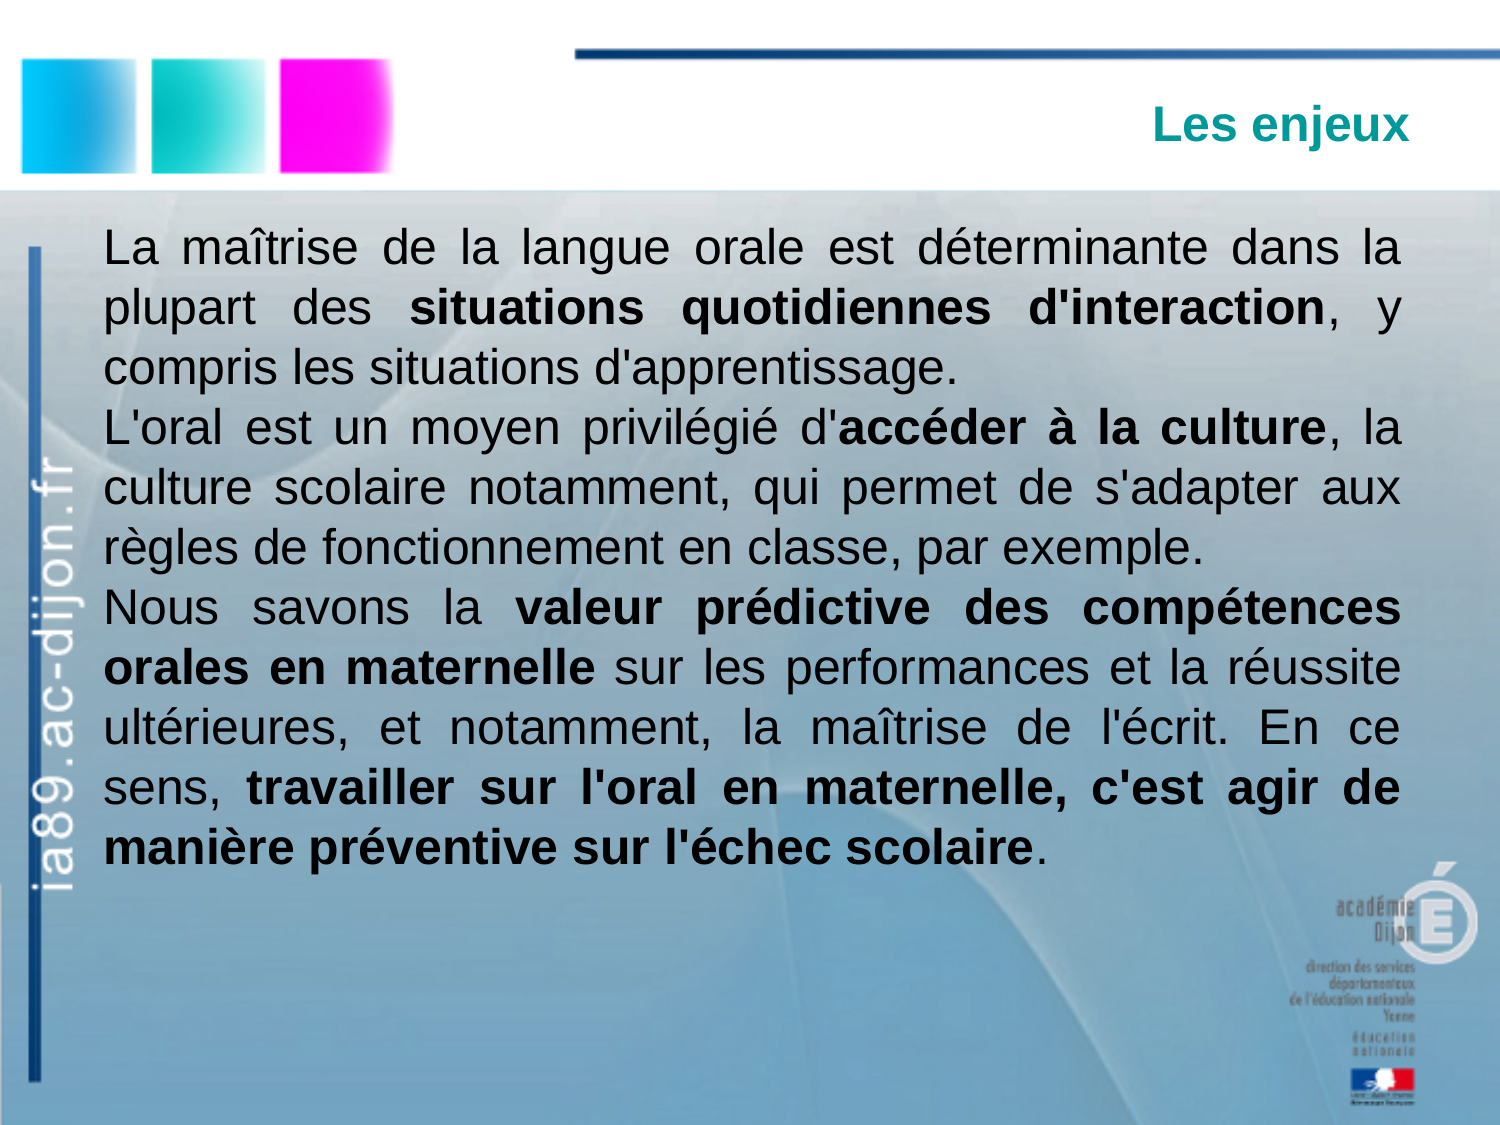

# Les enjeux
La maîtrise de la langue orale est déterminante dans la plupart des situations quotidiennes d'interaction, y compris les situations d'apprentissage.
L'oral est un moyen privilégié d'accéder à la culture, la culture scolaire notamment, qui permet de s'adapter aux règles de fonctionnement en classe, par exemple.
Nous savons la valeur prédictive des compétences orales en maternelle sur les performances et la réussite ultérieures, et notamment, la maîtrise de l'écrit. En ce sens, travailler sur l'oral en maternelle, c'est agir de manière préventive sur l'échec scolaire.